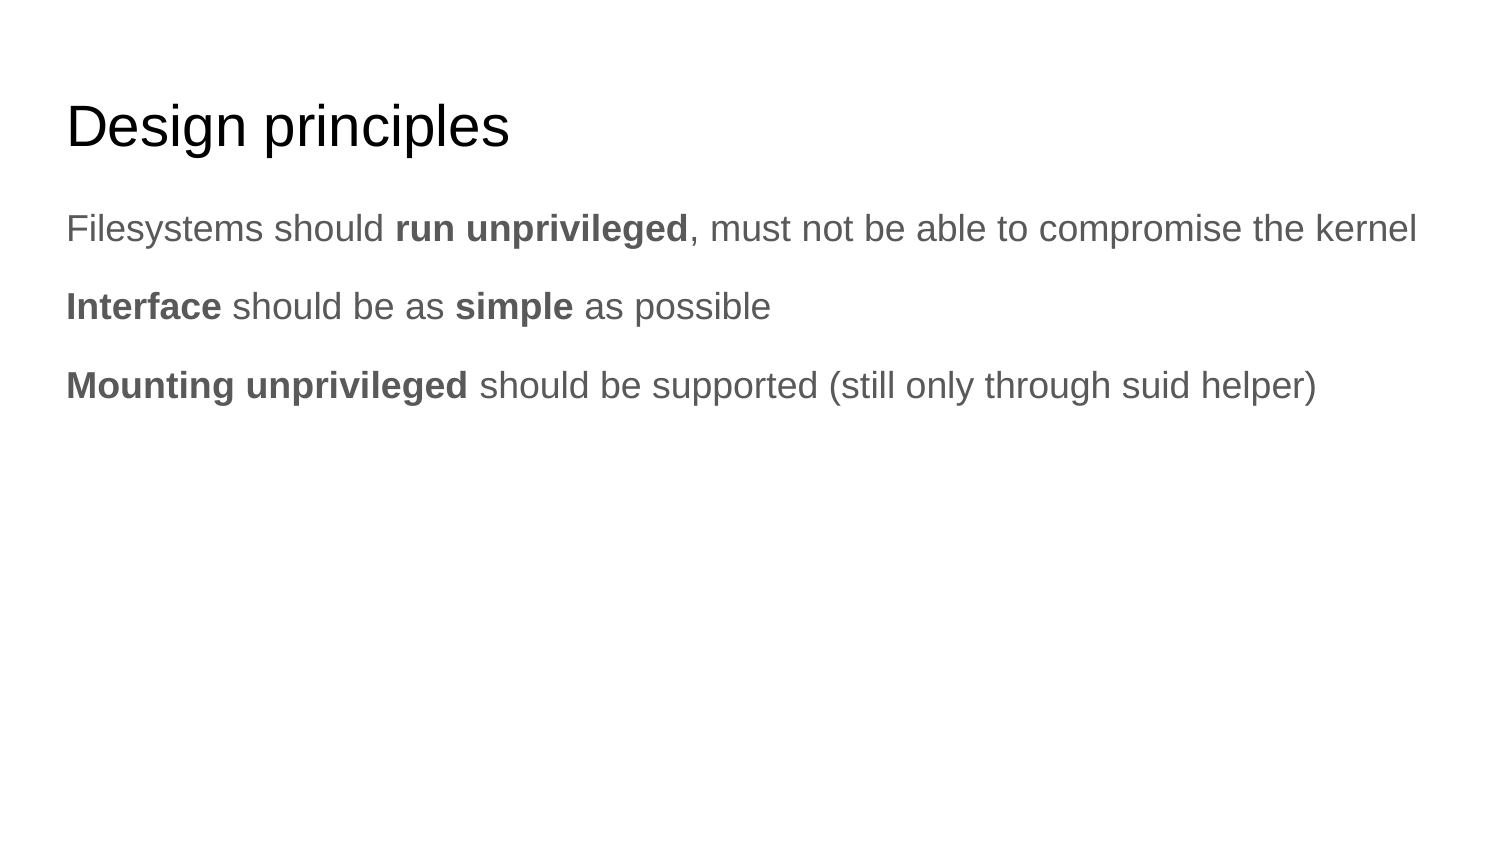

# Design principles
Filesystems should run unprivileged, must not be able to compromise the kernel
Interface should be as simple as possible
Mounting unprivileged should be supported (still only through suid helper)